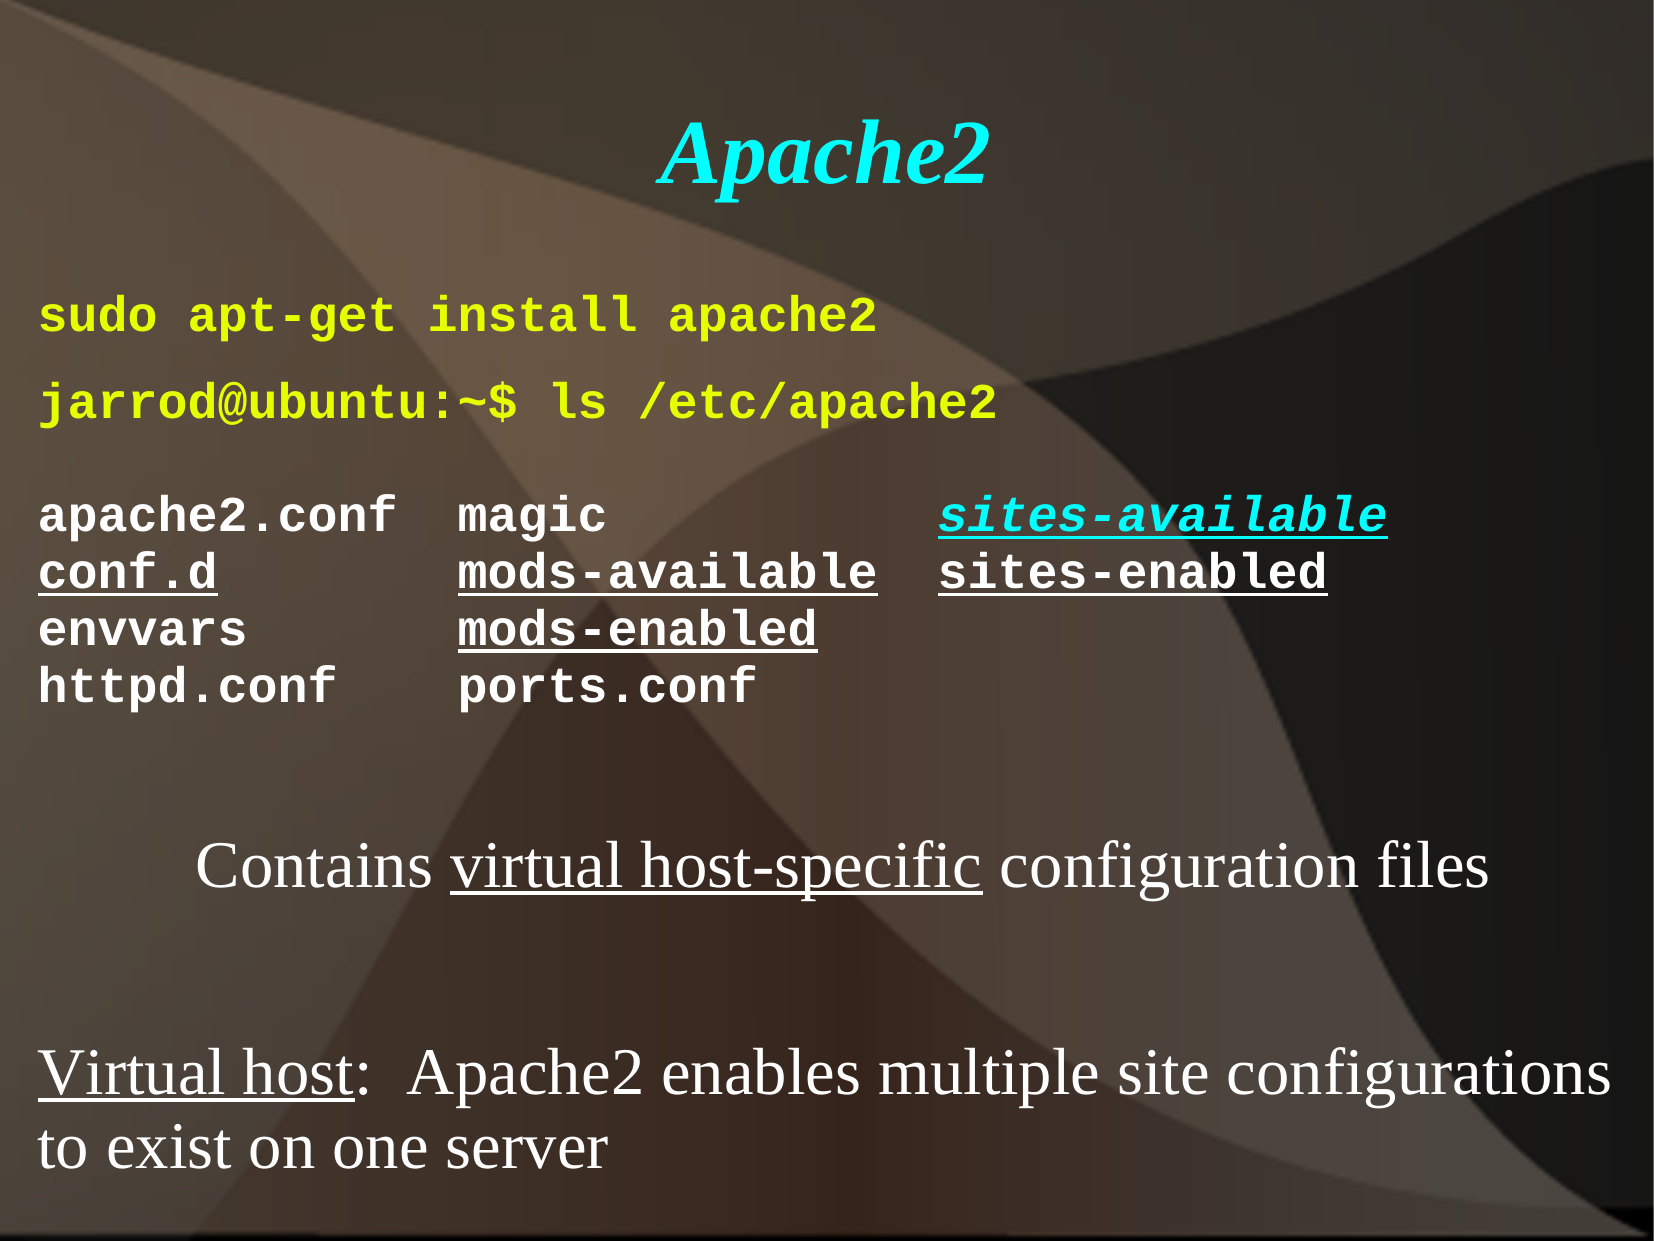

# Apache2
sudo apt-get install apache2
jarrod@ubuntu:~$ ls /etc/apache2
apache2.conf magic sites-available
conf.d mods-available sites-enabled
envvars mods-enabled
httpd.conf ports.conf
Contains virtual host-specific configuration files
Virtual host: Apache2 enables multiple site configurations to exist on one server